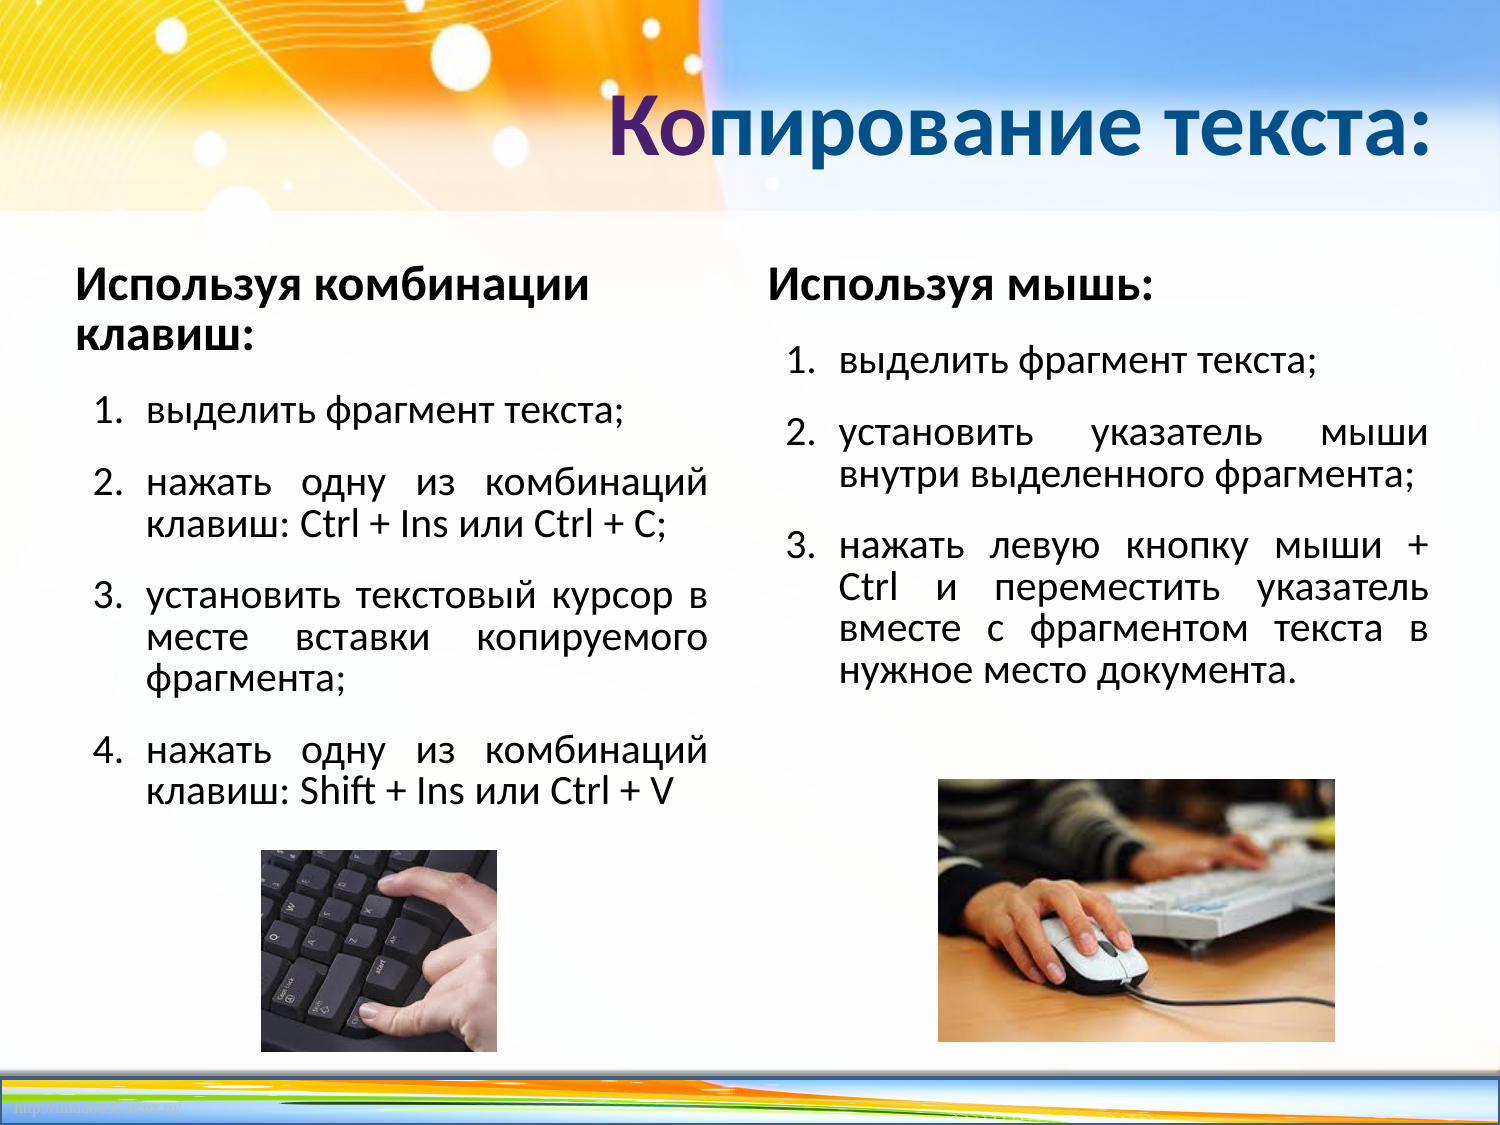

# Копирование текста:
Используя комбинации клавиш:
выделить фрагмент текста;
нажать одну из комбинаций клавиш: Ctrl + Ins или Ctrl + C;
установить текстовый курсор в месте вставки копируемого фрагмента;
нажать одну из комбинаций клавиш: Shift + Ins или Ctrl + V
Используя мышь:
выделить фрагмент текста;
установить указатель мыши внутри выделенного фрагмента;
нажать левую кнопку мыши + Ctrl и переместить указатель вместе с фрагментом текста в нужное место документа.